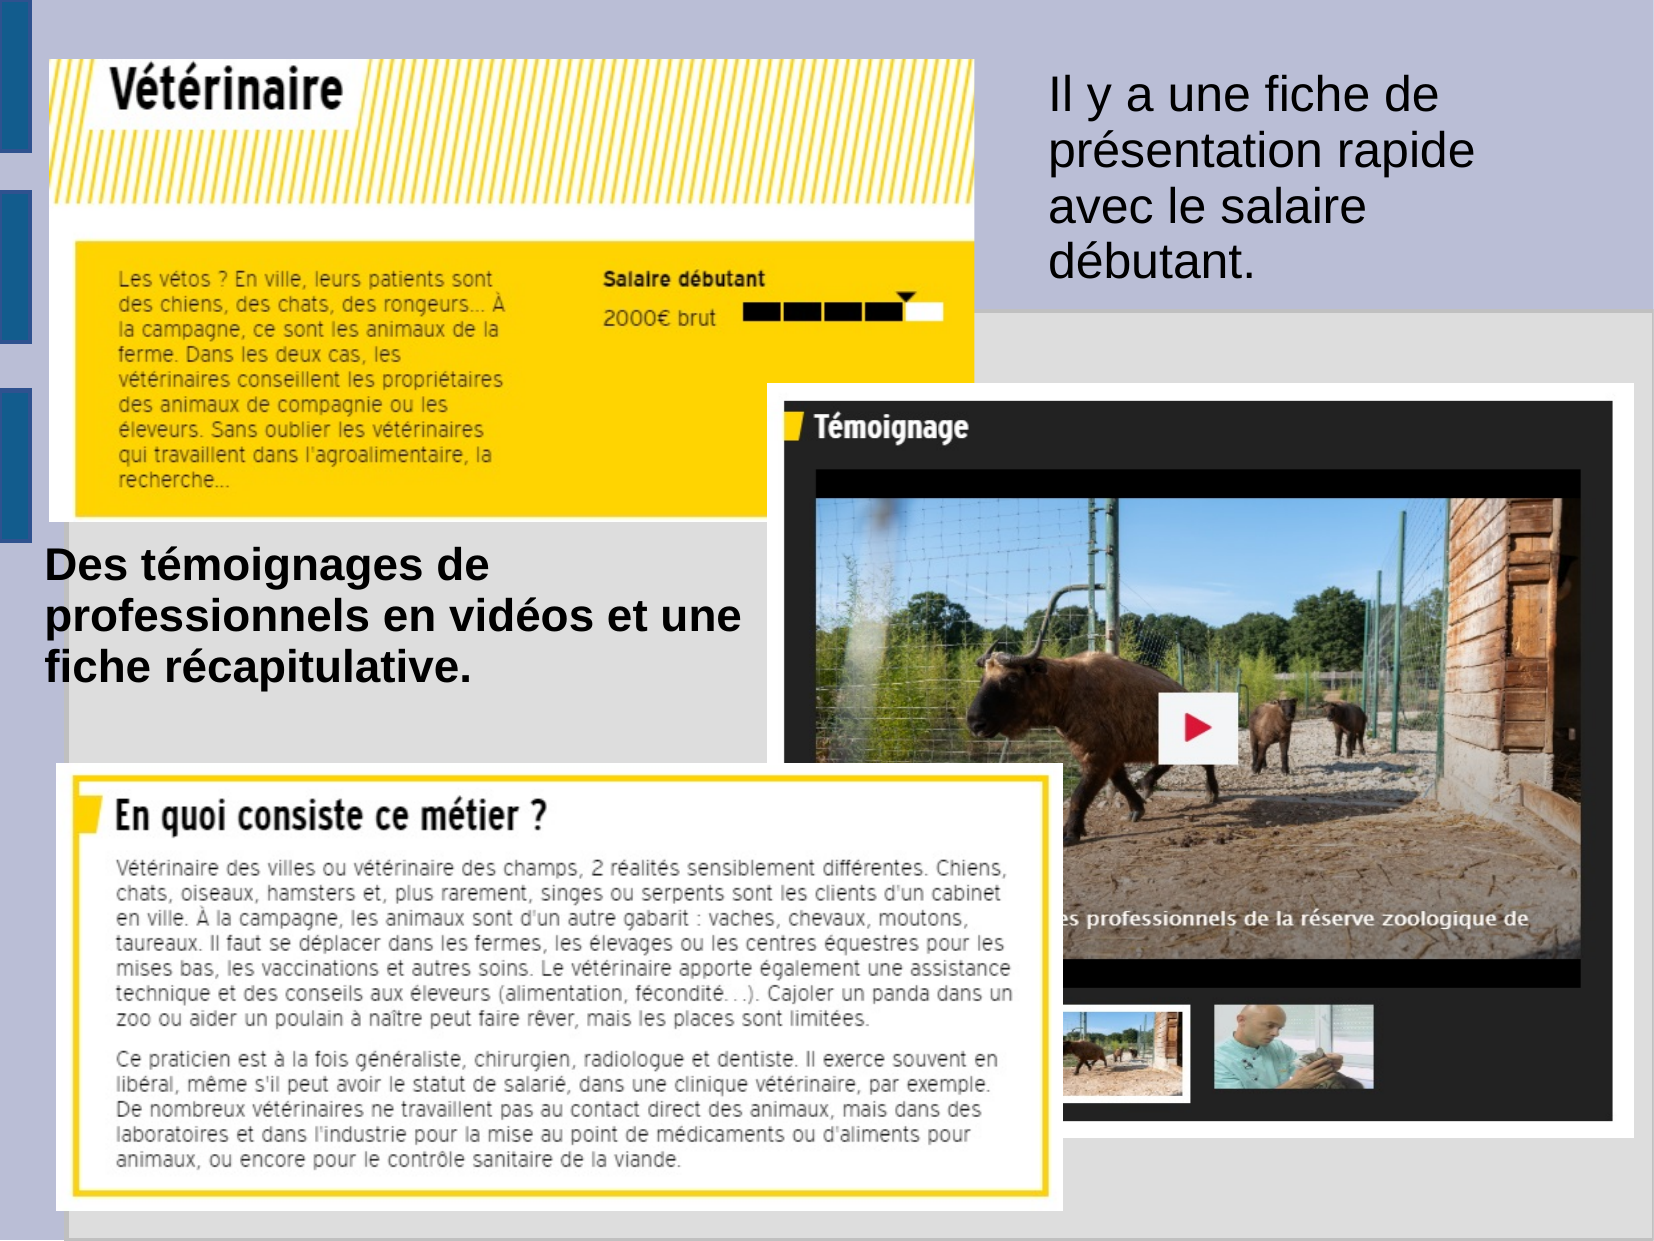

Il y a une fiche de présentation rapide avec le salaire débutant.
Des témoignages de professionnels en vidéos et une fiche récapitulative.